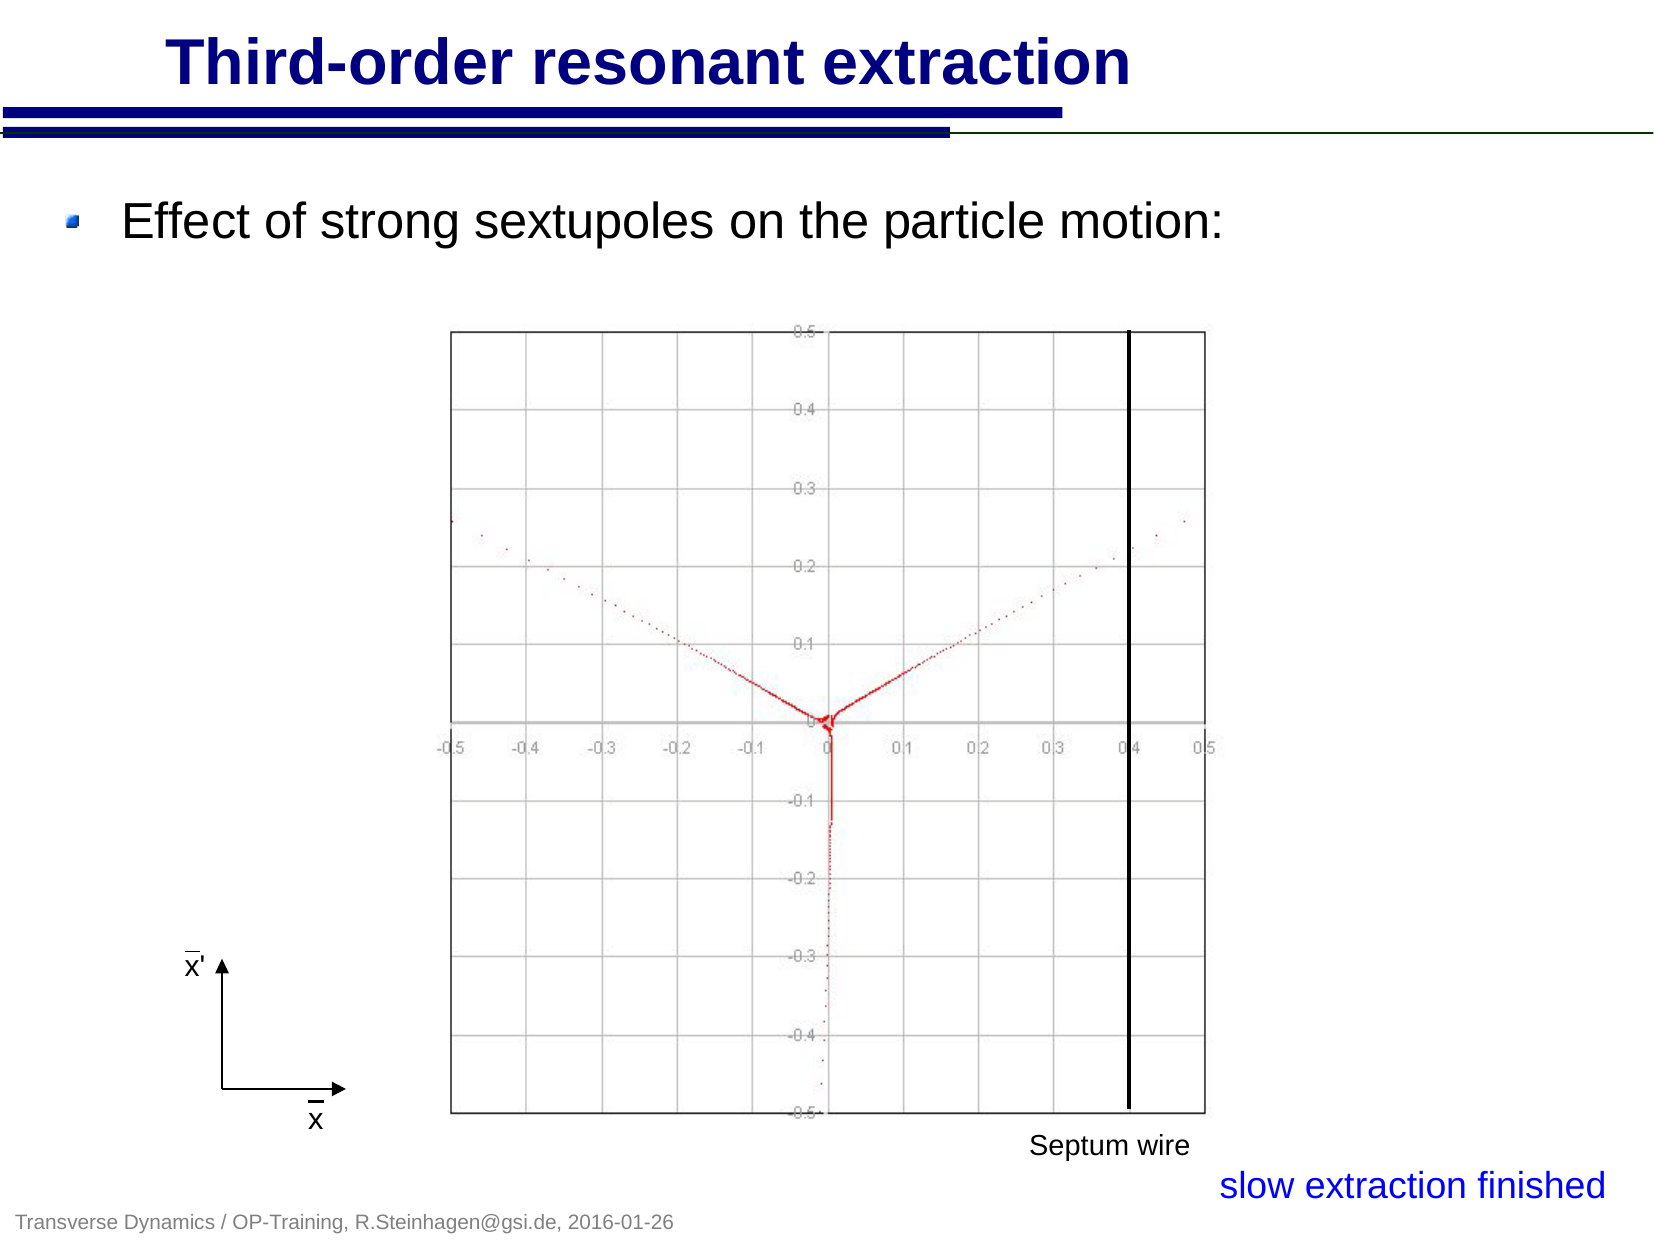

# Third-order resonant extraction
Effect of strong sextupoles on the particle motion:
x'
x
Septum wire
slow extraction finished